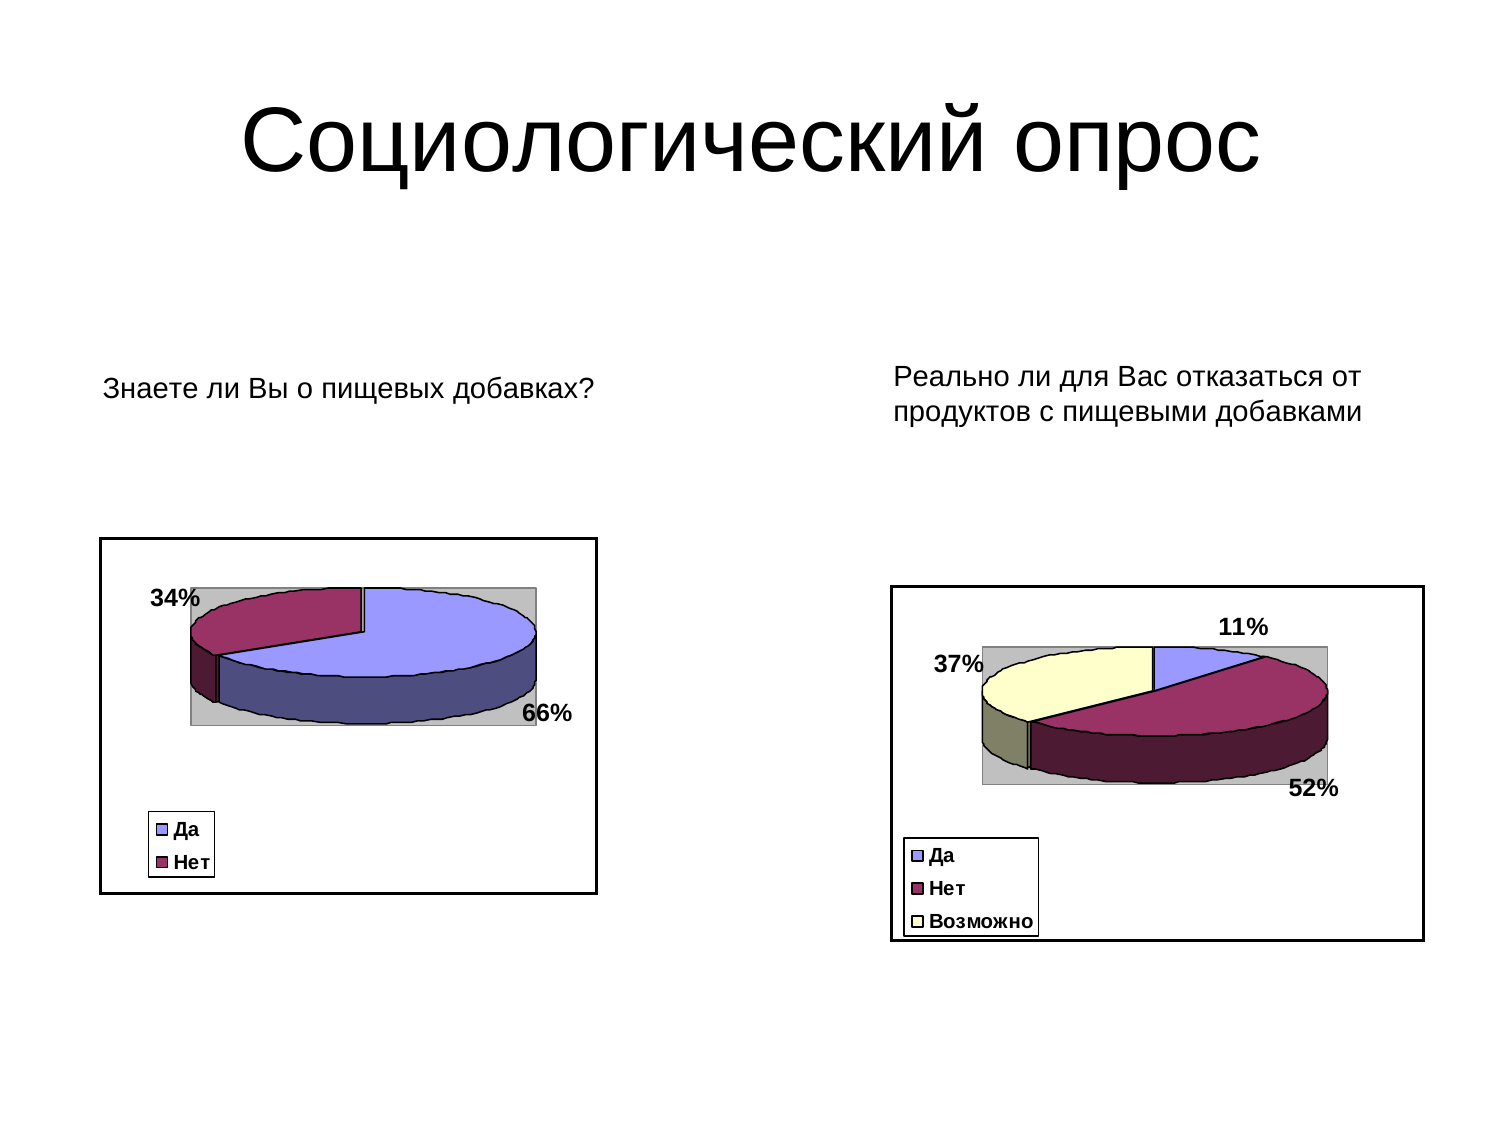

Социологический опрос
Реально ли для Вас отказаться от
продуктов с пищевыми добавками
Знаете ли Вы о пищевых добавках?